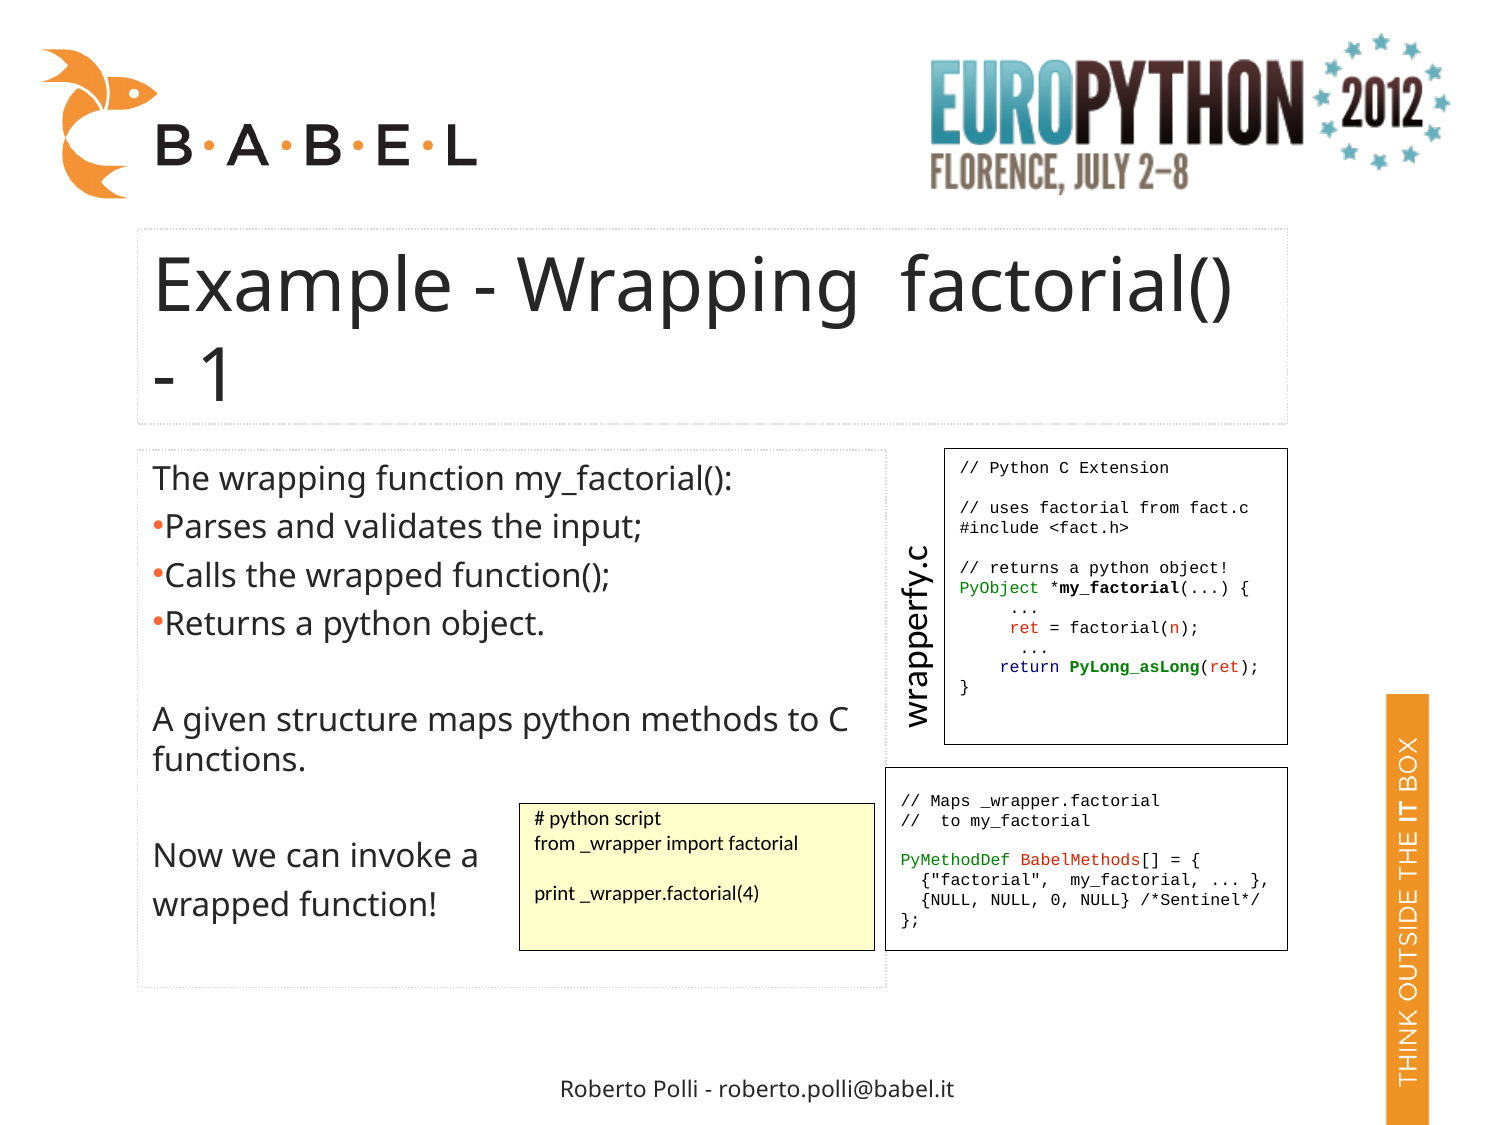

# Example - Wrapping factorial() - 1
// Python C Extension
// uses factorial from fact.c
#include <fact.h>
// returns a python object!
PyObject *my_factorial(...) {
 ...
 ret = factorial(n);
 ...
 return PyLong_asLong(ret);
}
The wrapping function my_factorial():
Parses and validates the input;
Calls the wrapped function();
Returns a python object.
A given structure maps python methods to C functions.
Now we can invoke a
wrapped function!
wrapperfy.c
// Maps _wrapper.factorial
// to my_factorial
PyMethodDef BabelMethods[] = {
 {"factorial", my_factorial, ... },
 {NULL, NULL, 0, NULL} /*Sentinel*/
};
# python script
from _wrapper import factorial
print _wrapper.factorial(4)